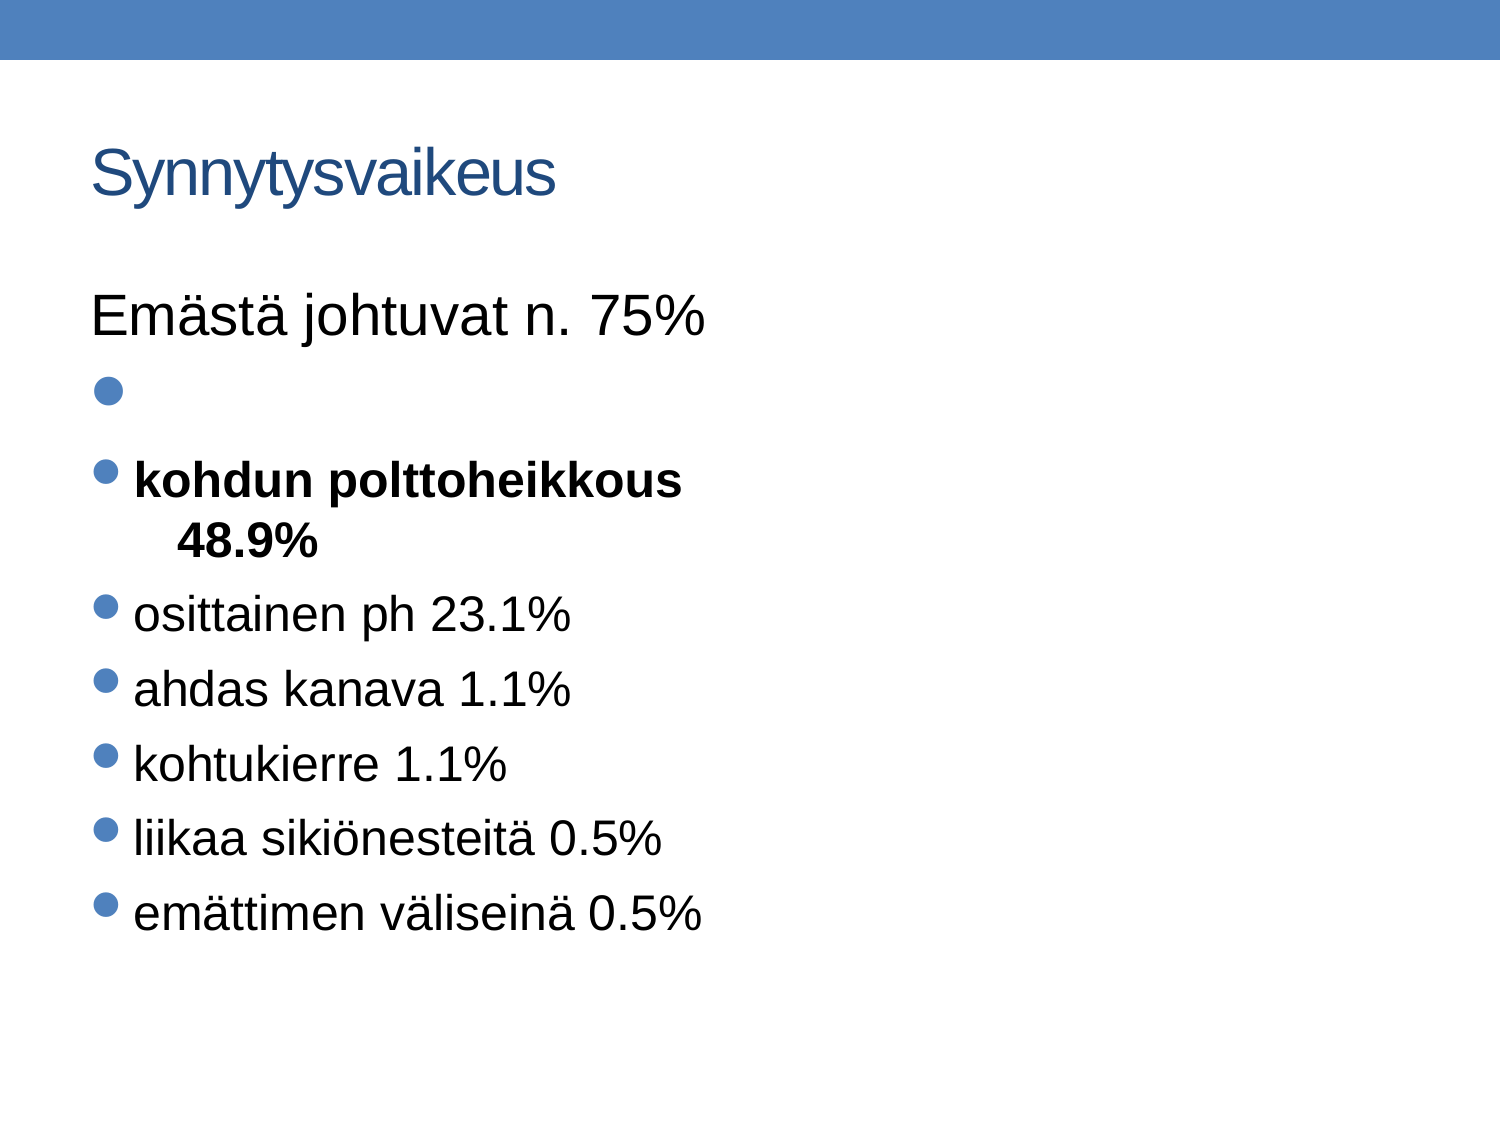

# Synnytysvaikeus
Emästä johtuvat n. 75%
kohdun polttoheikkous 48.9%
osittainen ph 23.1%
ahdas kanava 1.1%
kohtukierre 1.1%
liikaa sikiönesteitä 0.5%
emättimen väliseinä 0.5%